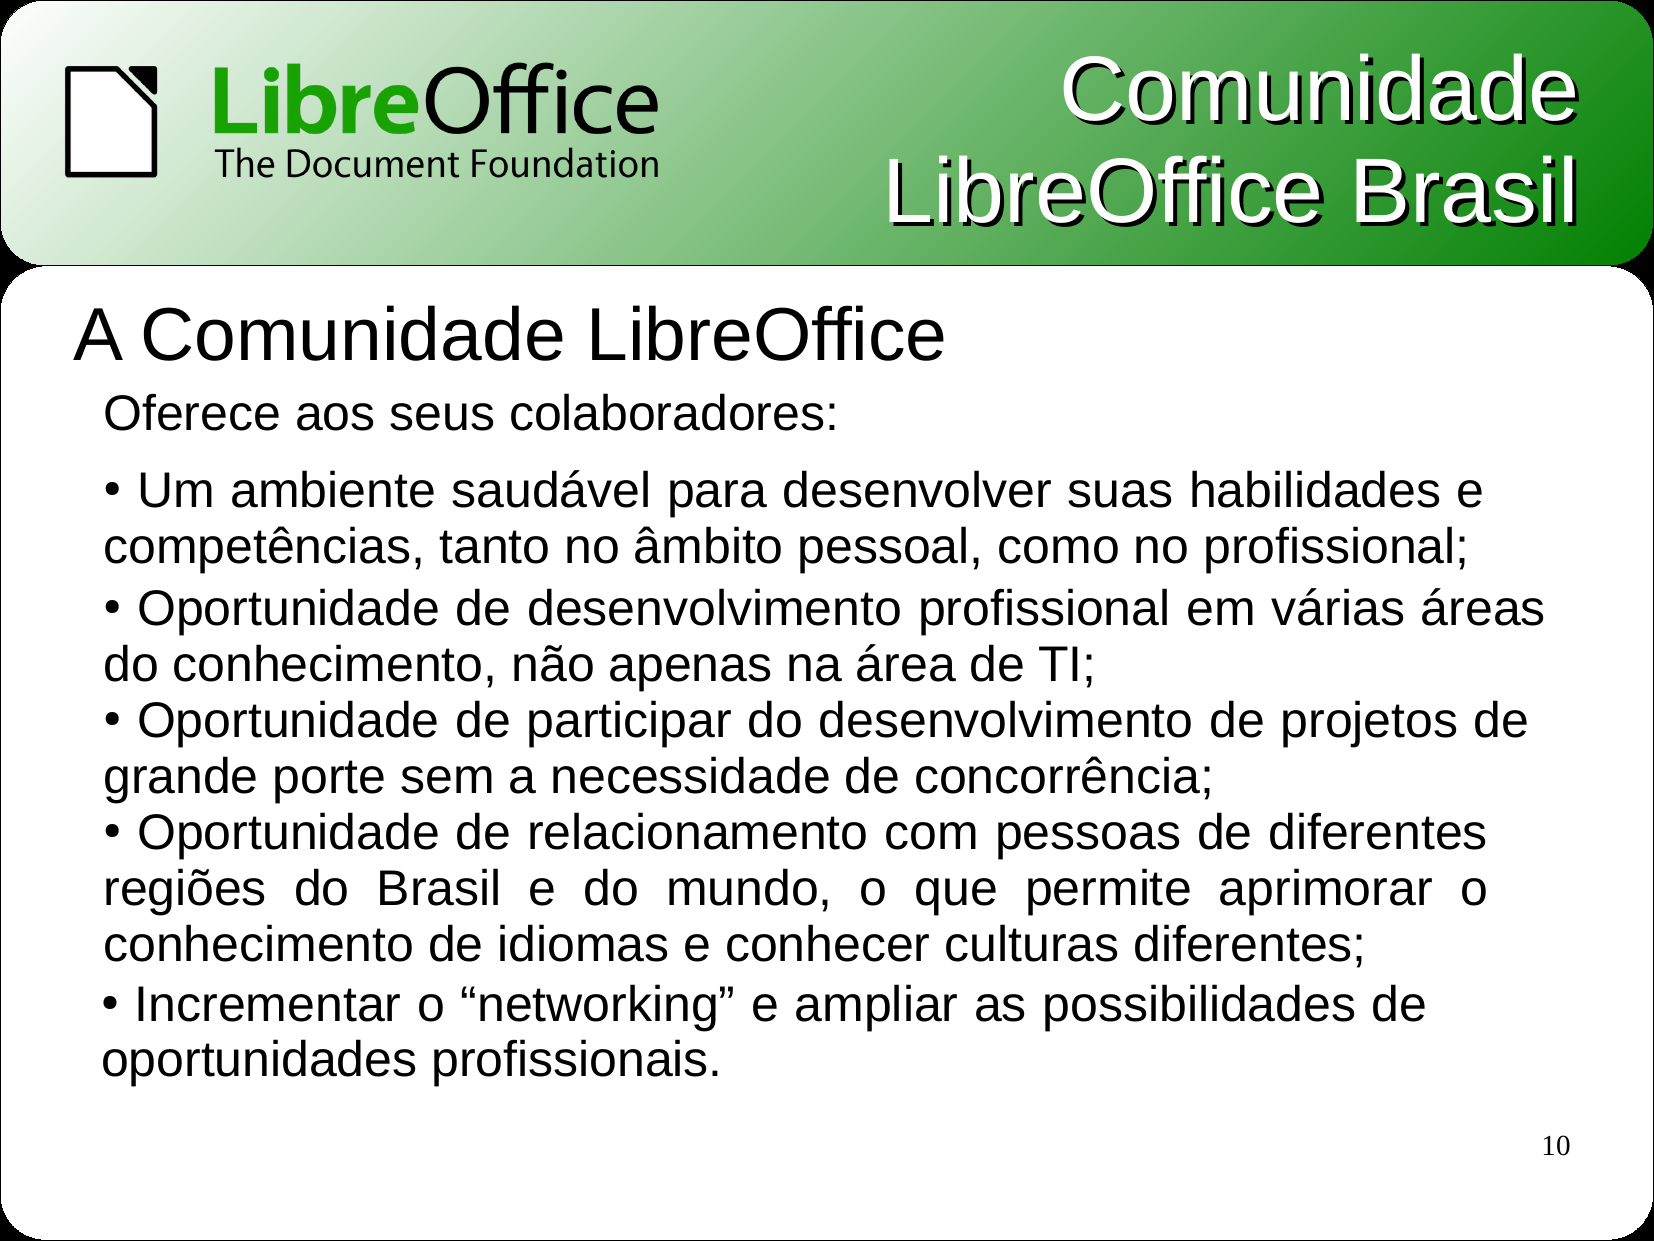

Comunidade LibreOffice Brasil
A Comunidade LibreOffice
Oferece aos seus colaboradores:
 Um ambiente saudável para desenvolver suas habilidades e competências, tanto no âmbito pessoal, como no profissional;
 Oportunidade de desenvolvimento profissional em várias áreas do conhecimento, não apenas na área de TI;
 Oportunidade de participar do desenvolvimento de projetos de grande porte sem a necessidade de concorrência;
 Oportunidade de relacionamento com pessoas de diferentes regiões do Brasil e do mundo, o que permite aprimorar o conhecimento de idiomas e conhecer culturas diferentes;
 Incrementar o “networking” e ampliar as possibilidades de oportunidades profissionais.
10